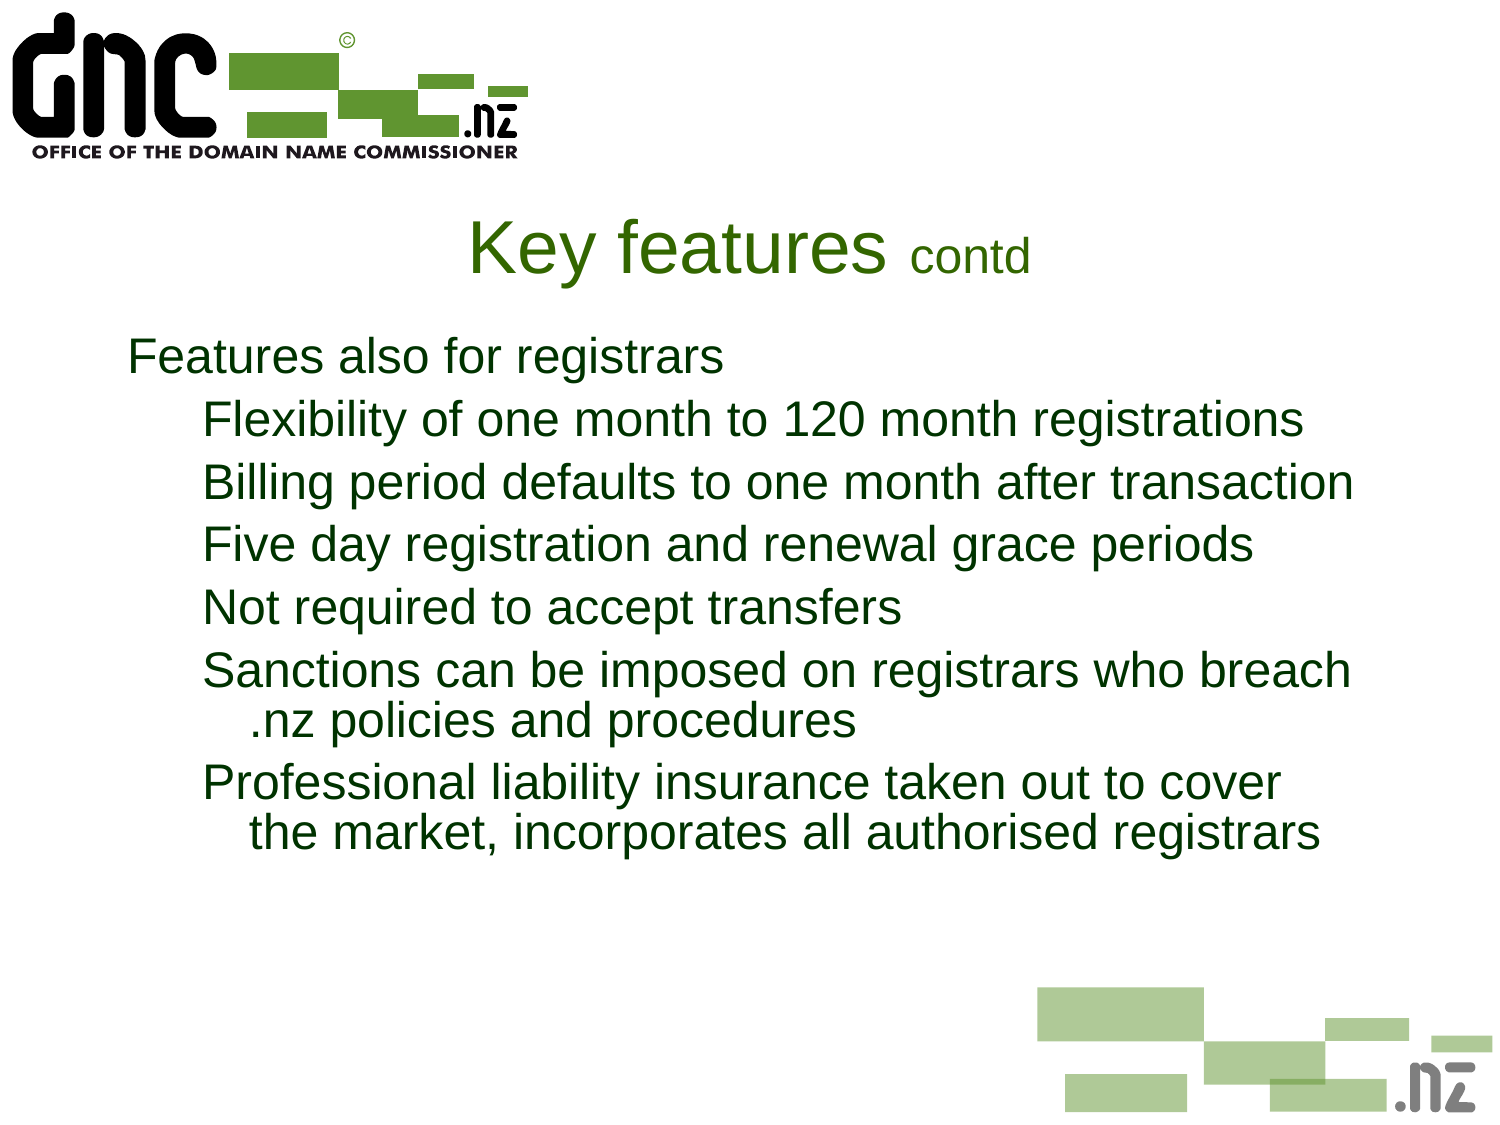

# Key features contd
Features also for registrars
Flexibility of one month to 120 month registrations
Billing period defaults to one month after transaction
Five day registration and renewal grace periods
Not required to accept transfers
Sanctions can be imposed on registrars who breach .nz policies and procedures
Professional liability insurance taken out to cover the market, incorporates all authorised registrars